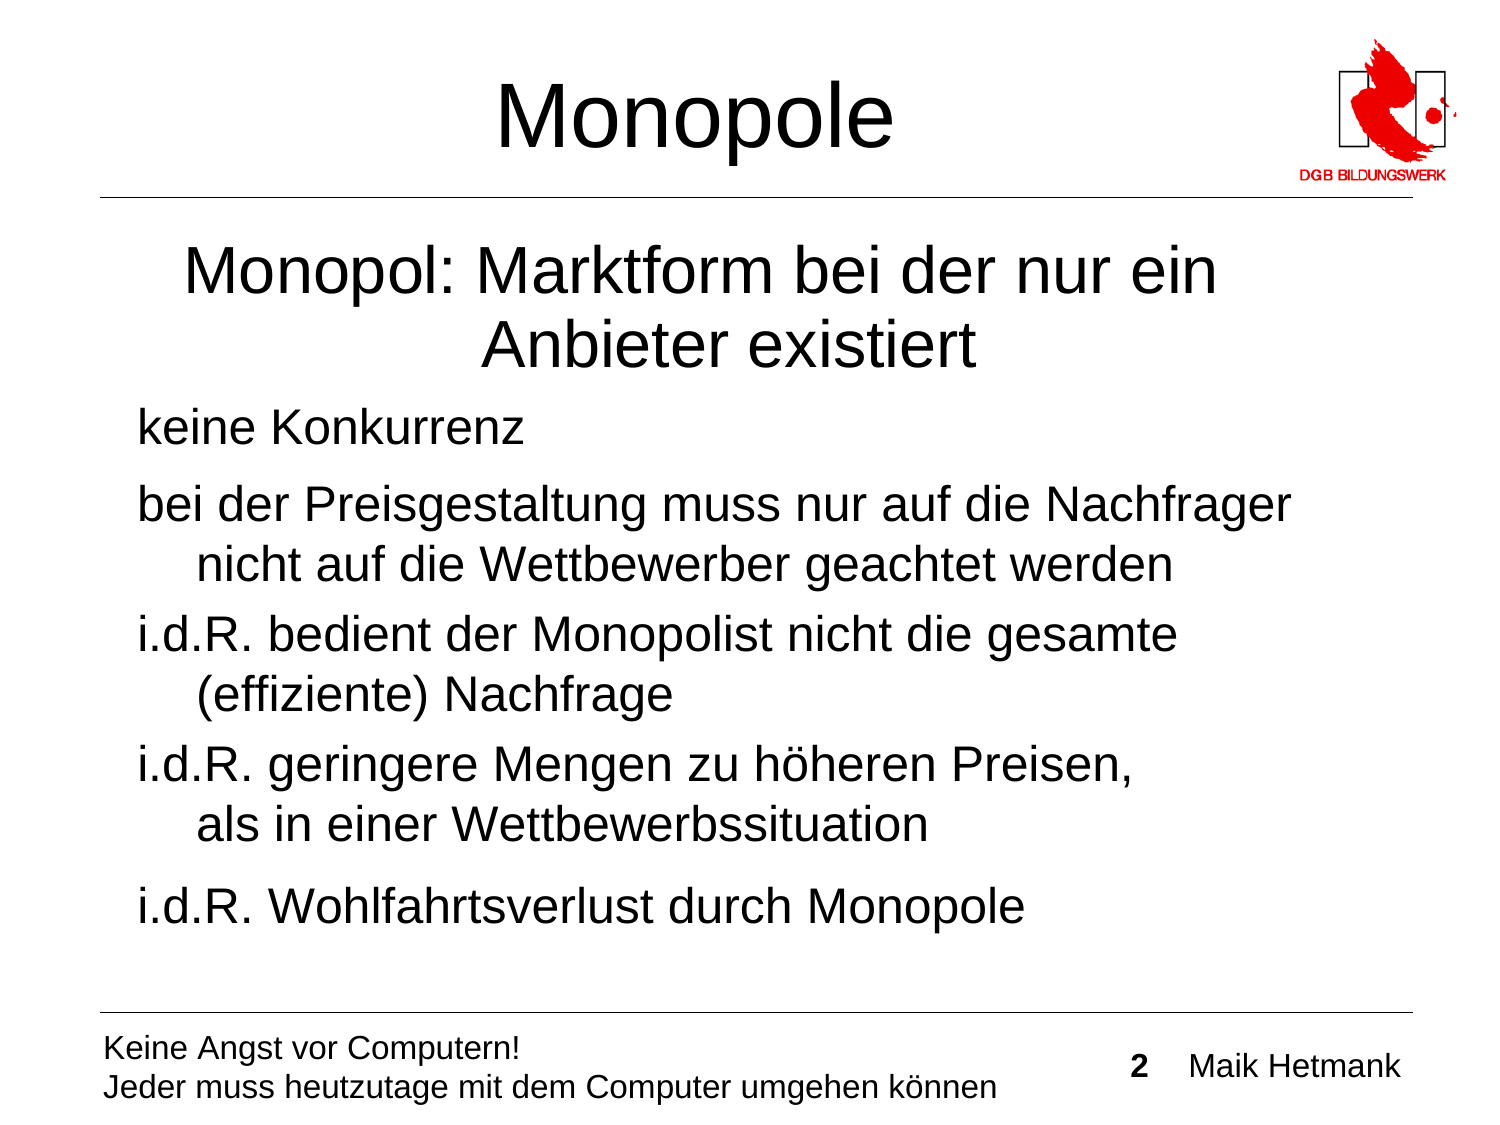

# Monopole
Monopol: Marktform bei der nur ein Anbieter existiert
keine Konkurrenz
bei der Preisgestaltung muss nur auf die Nachfrager nicht auf die Wettbewerber geachtet werden
i.d.R. bedient der Monopolist nicht die gesamte (effiziente) Nachfrage
i.d.R. geringere Mengen zu höheren Preisen, als in einer Wettbewerbssituation
i.d.R. Wohlfahrtsverlust durch Monopole